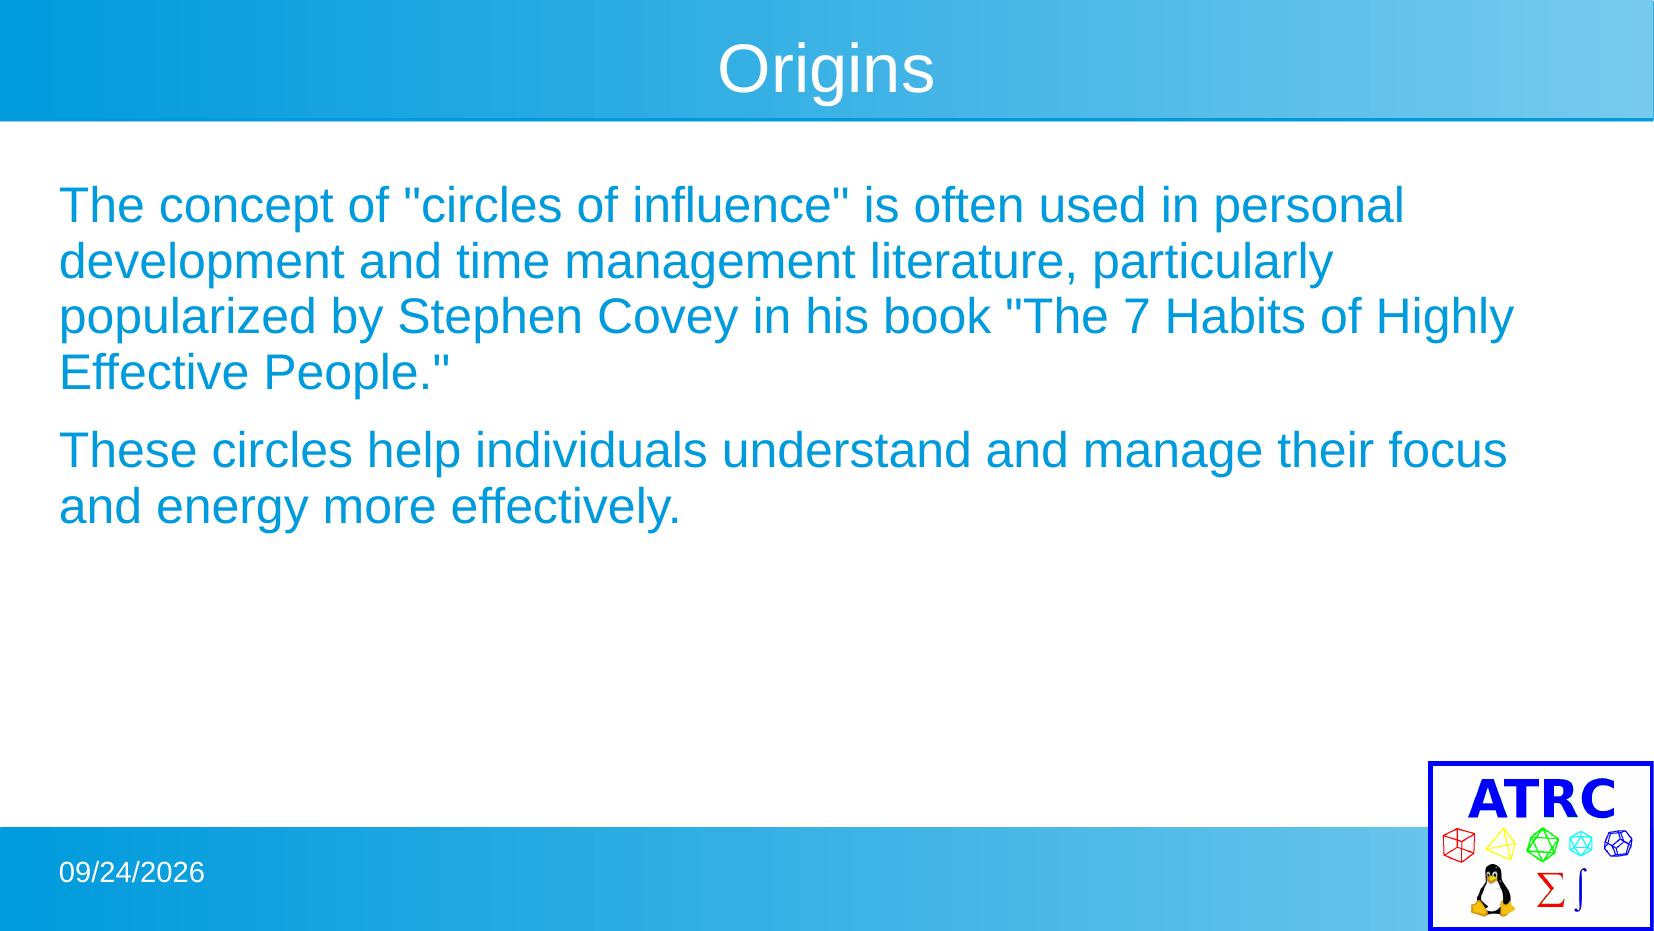

# Origins
The concept of "circles of influence" is often used in personal development and time management literature, particularly popularized by Stephen Covey in his book "The 7 Habits of Highly Effective People."
These circles help individuals understand and manage their focus and energy more effectively.
3